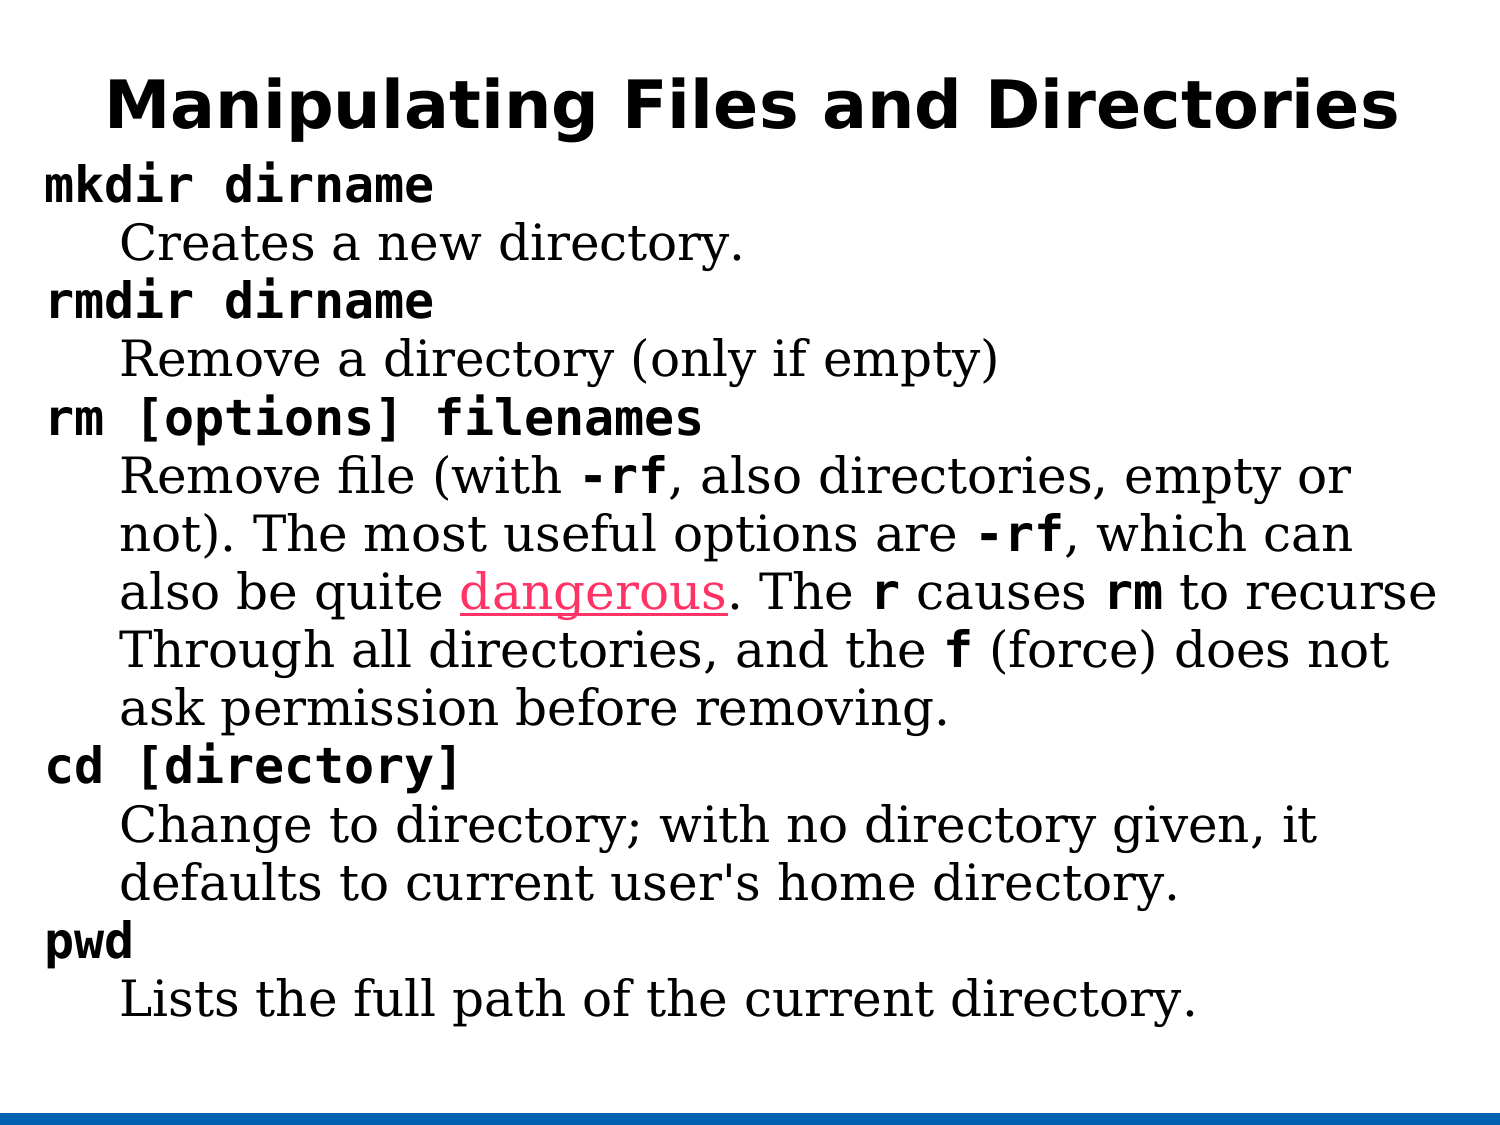

Manipulating Files and Directories
mkdir dirname
	Creates a new directory.
rmdir dirname
	Remove a directory (only if empty)
rm [options] filenames
	Remove file (with -rf, also directories, empty or
	not). The most useful options are -rf, which can
	also be quite dangerous. The r causes rm to recurse
	Through all directories, and the f (force) does not
	ask permission before removing.
cd [directory]
	Change to directory; with no directory given, it
	defaults to current user's home directory.
pwd
	Lists the full path of the current directory.